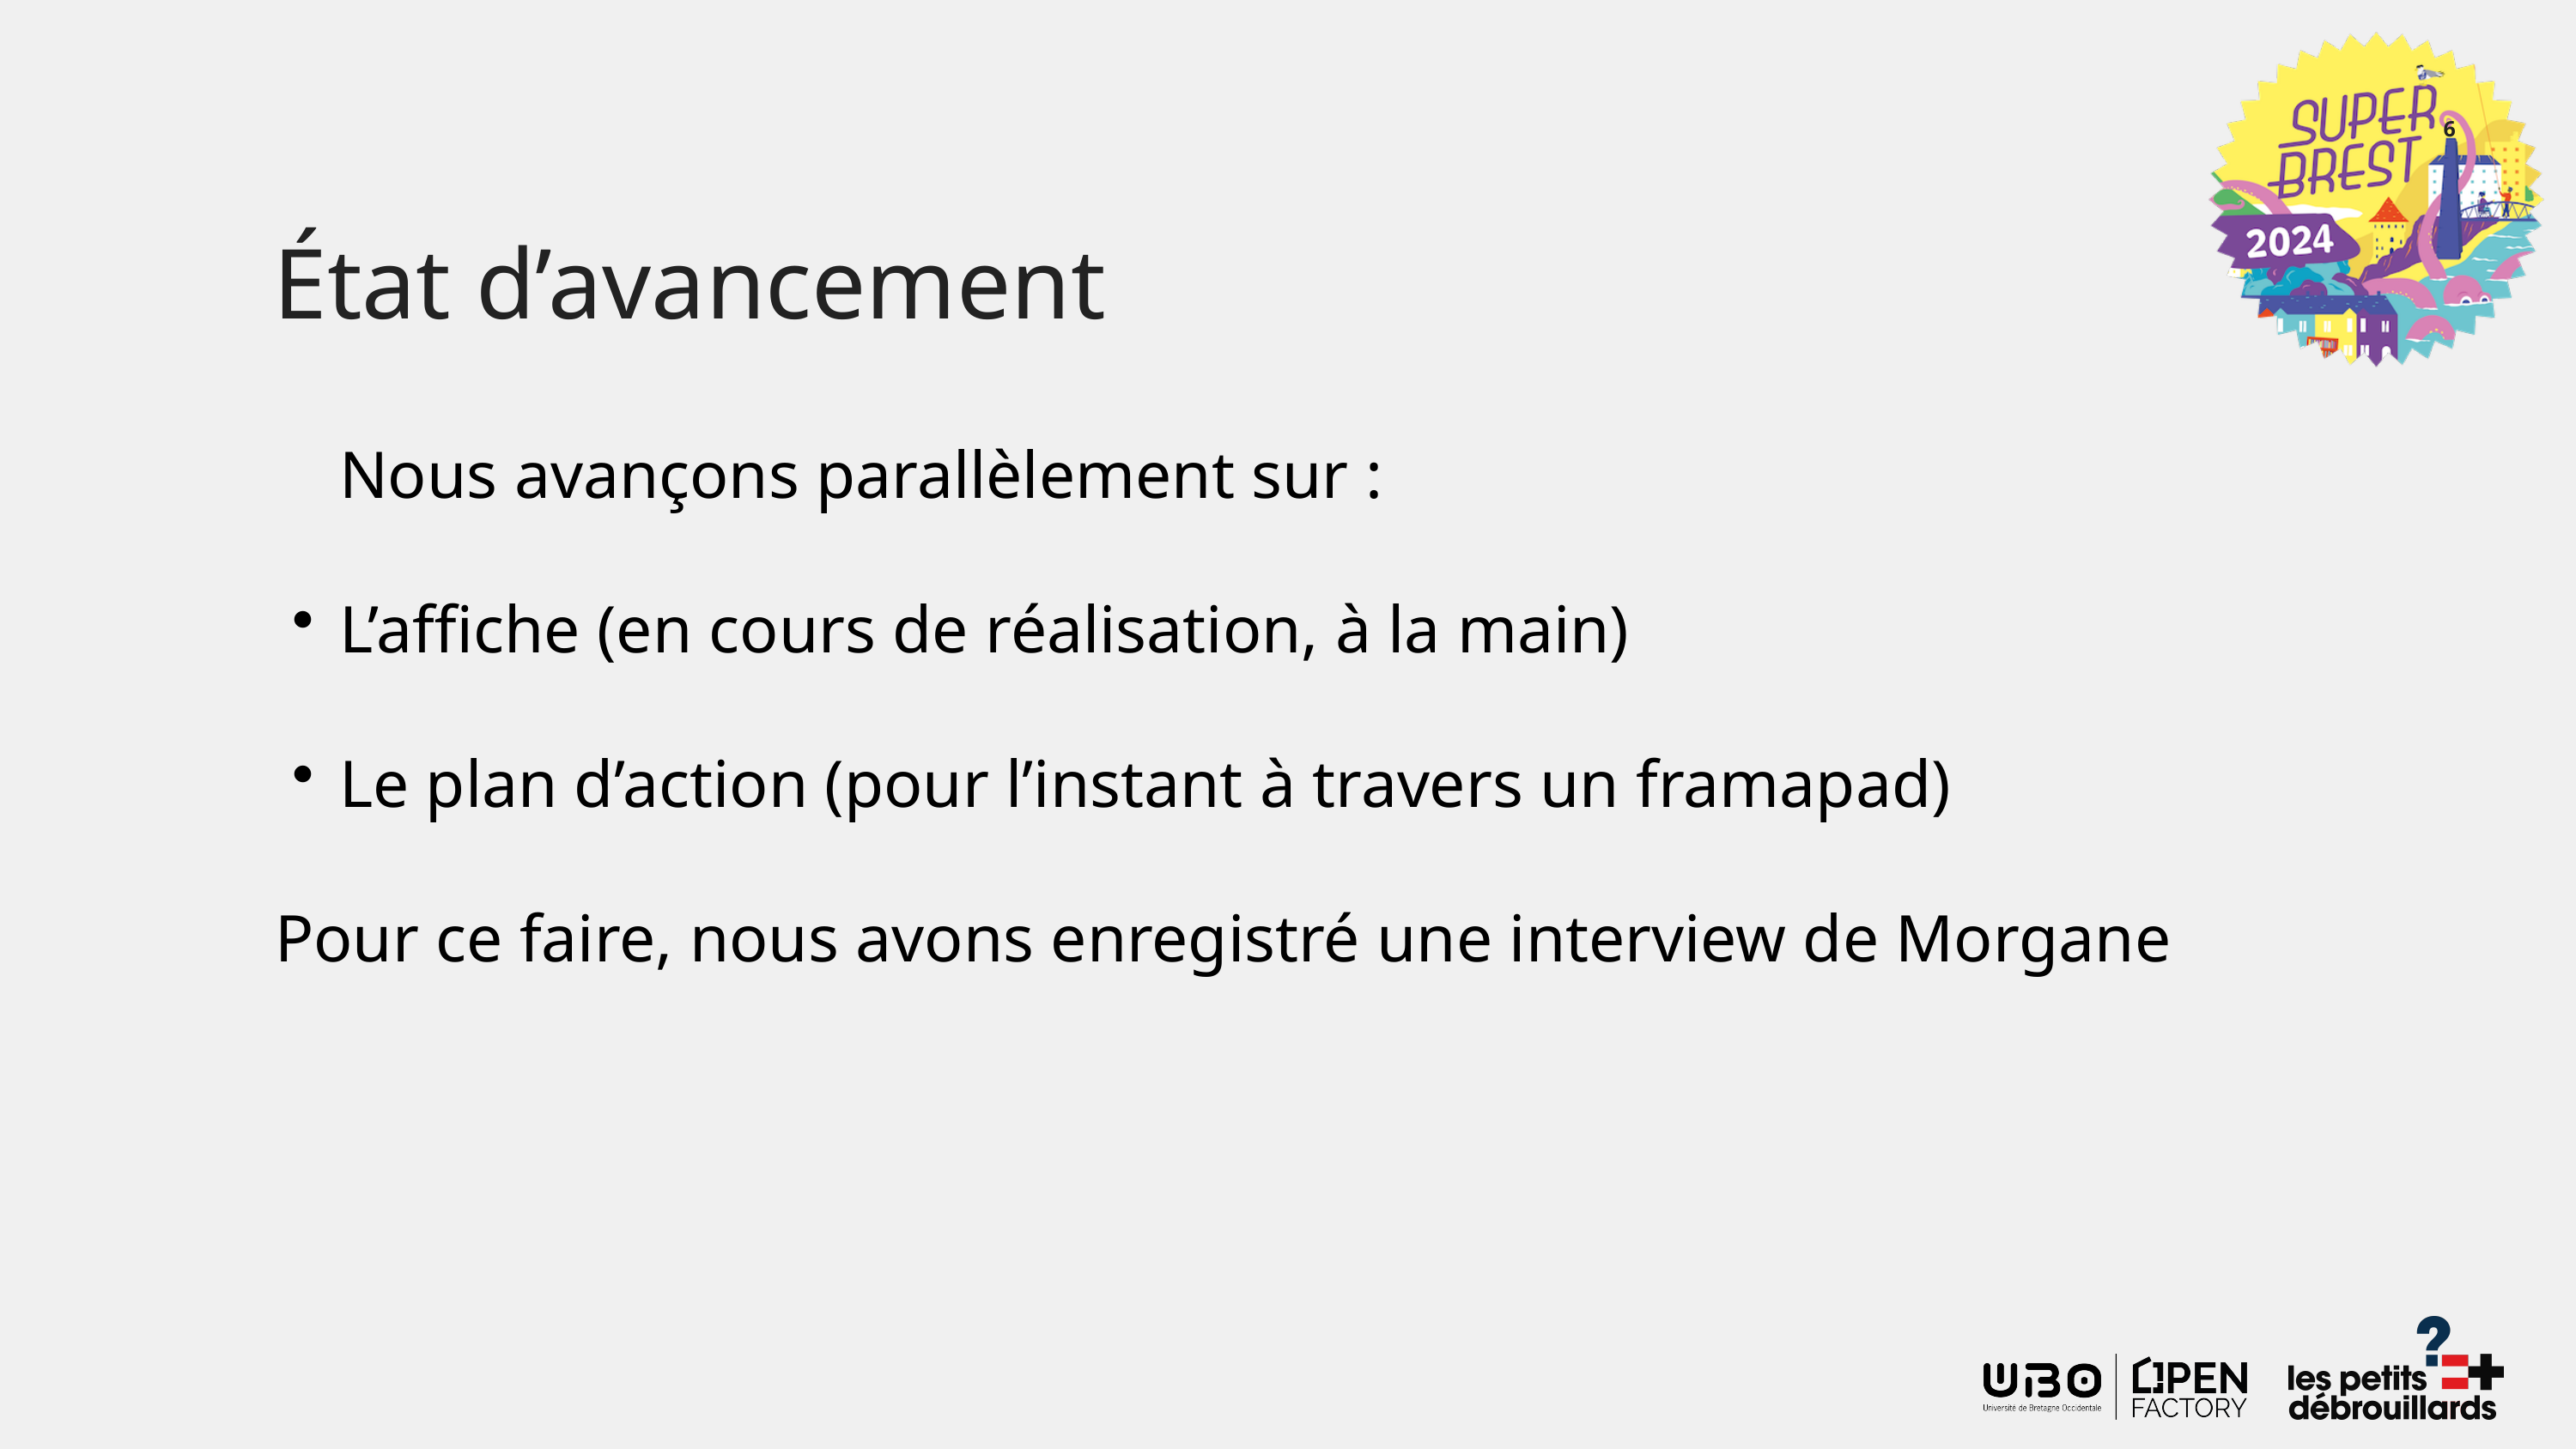

# État d’avancement
Nous avançons parallèlement sur :
L’affiche (en cours de réalisation, à la main)
Le plan d’action (pour l’instant à travers un framapad)
Pour ce faire, nous avons enregistré une interview de Morgane